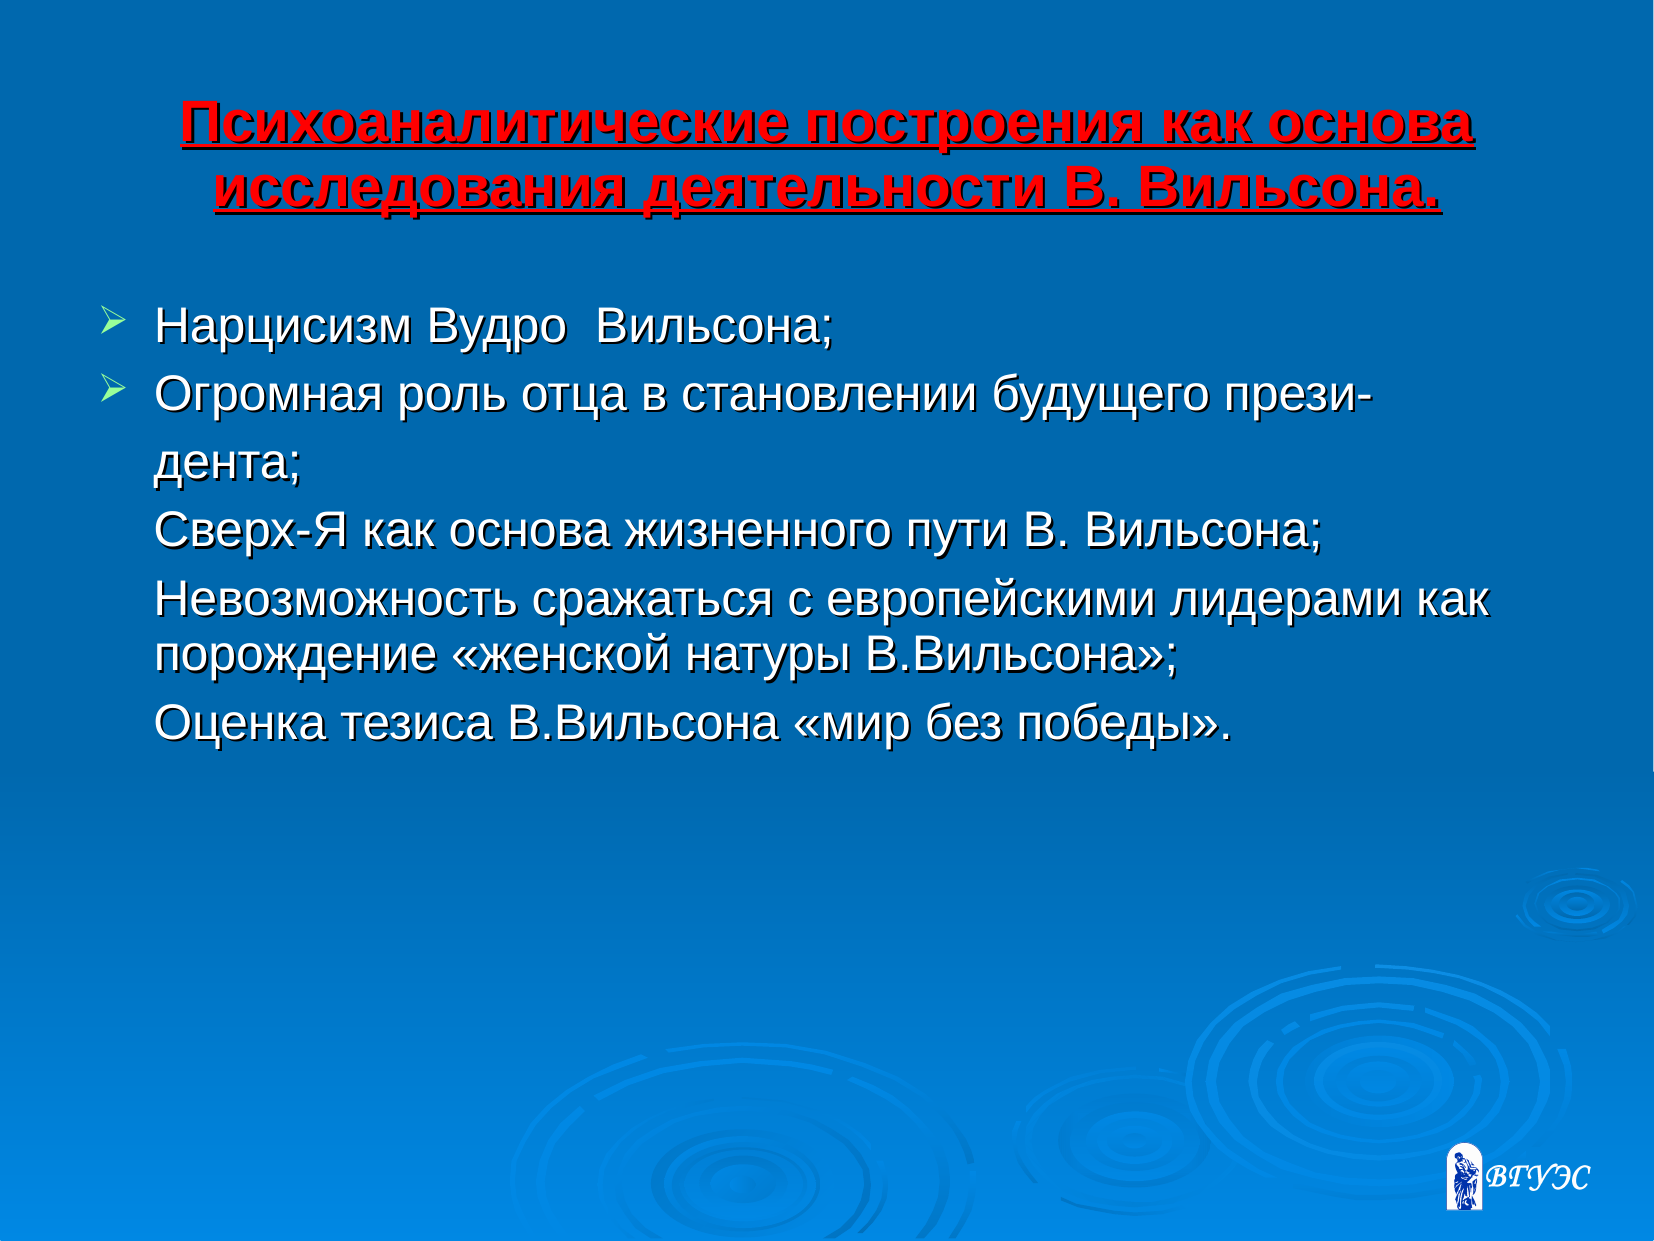

# Психоаналитические построения как основа исследования деятельности В. Вильсона.
Нарцисизм Вудро Вильсона;
Огромная роль отца в становлении будущего прези-
 дента;
 Сверх-Я как основа жизненного пути В. Вильсона;
 Невозможность сражаться с европейскими лидерами как порождение «женской натуры В.Вильсона»;
 Оценка тезиса В.Вильсона «мир без победы».